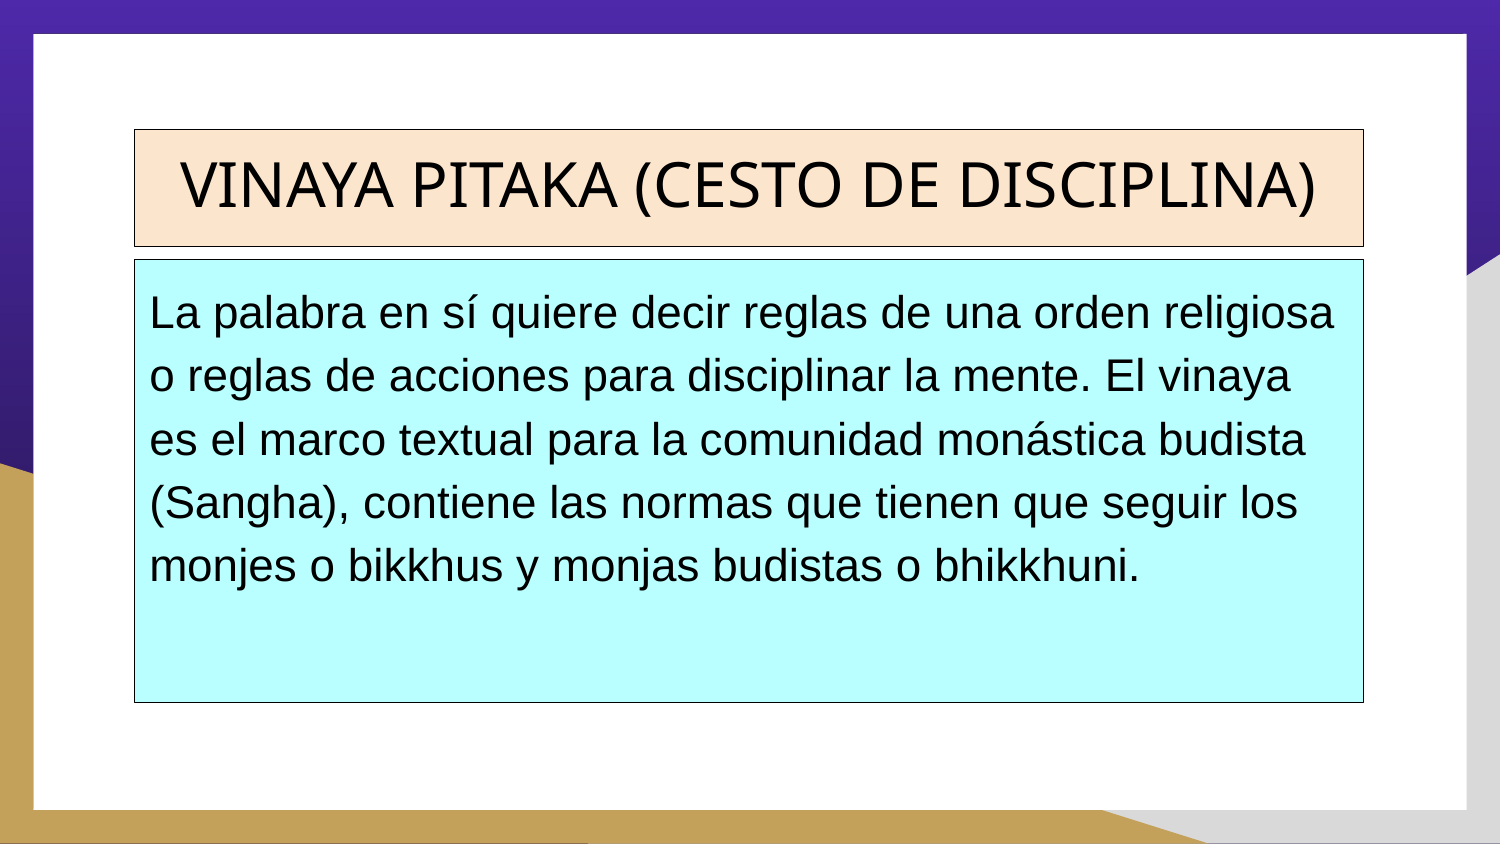

VINAYA PITAKA (CESTO DE DISCIPLINA)
# La palabra en sí quiere decir reglas de una orden religiosa o reglas de acciones para disciplinar la mente. El vinaya es el marco textual para la comunidad monástica budista (Sangha), contiene las normas que tienen que seguir los monjes o bikkhus y monjas budistas o bhikkhuni.